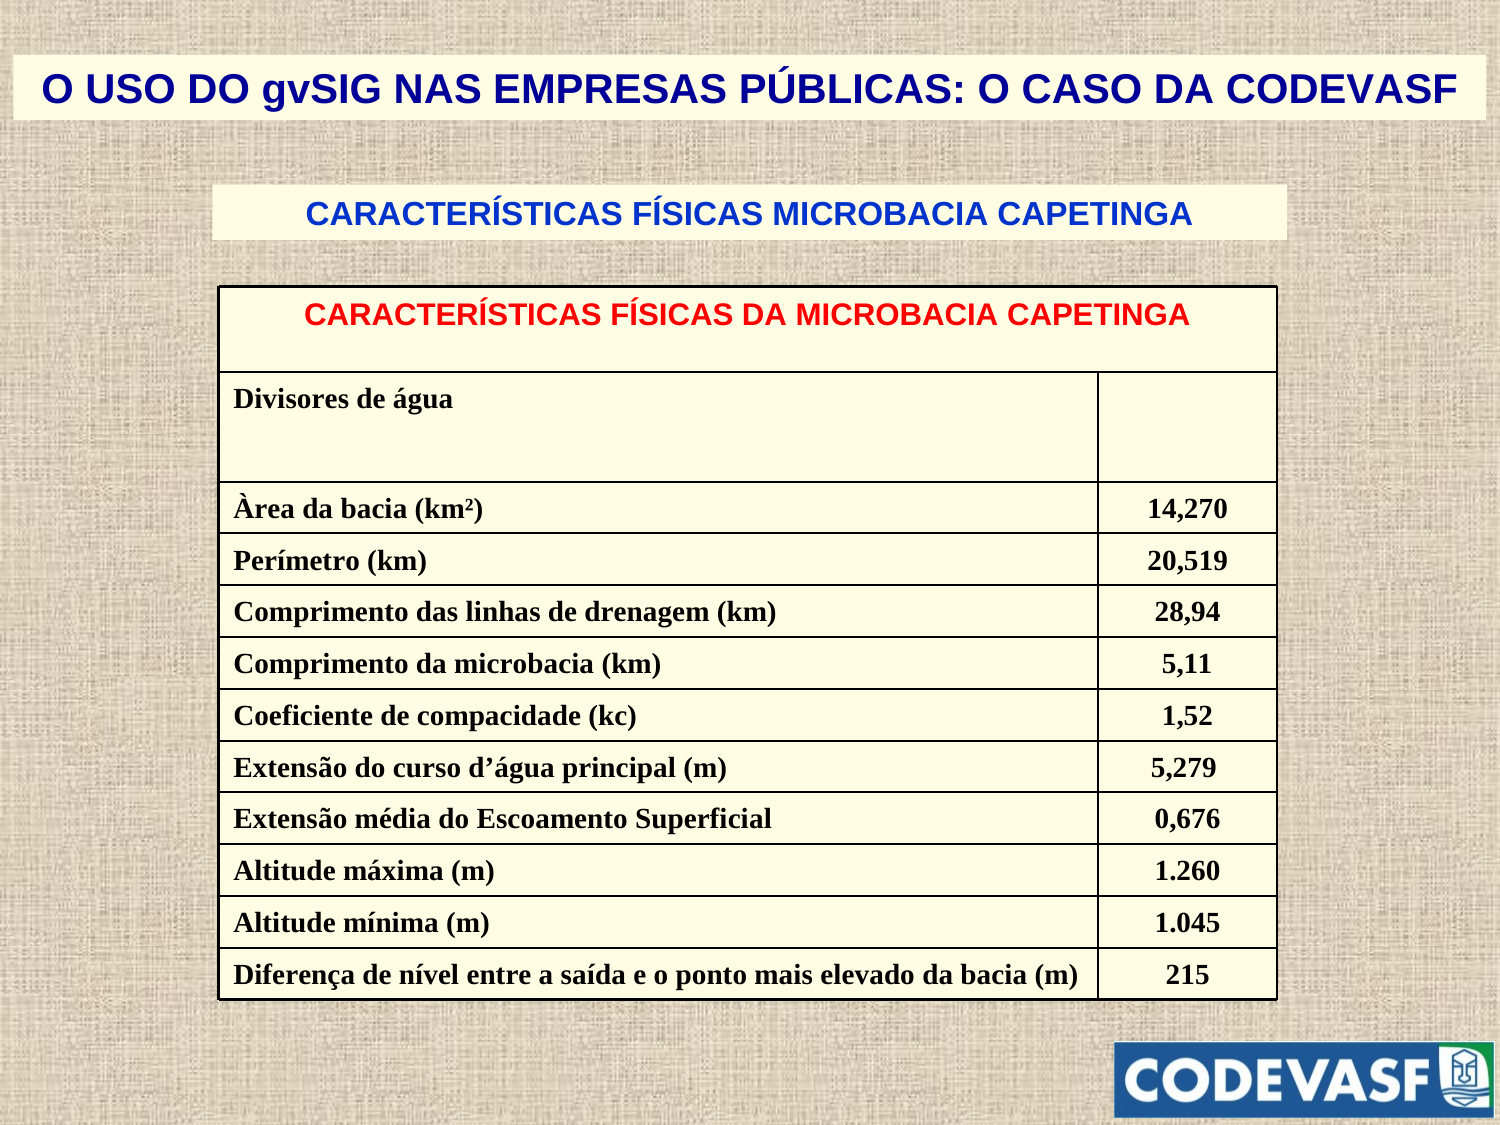

O USO DO gvSIG NAS EMPRESAS PÚBLICAS: O CASO DA CODEVASF
CARACTERÍSTICAS FÍSICAS MICROBACIA CAPETINGA
CARACTERÍSTICAS FÍSICAS DA MICROBACIA CAPETINGA
Divisores de água
Àrea da bacia (km²)
14,270
Perímetro (km)
20,519
Comprimento das linhas de drenagem (km)
28,94
Comprimento da microbacia (km)
5,11
Coeficiente de compacidade (kc)
1,52
Extensão do curso d’água principal (m)
5,279
Extensão média do Escoamento Superficial
0,676
Altitude máxima (m)
1.260
Altitude mínima (m)
1.045
Diferença de nível entre a saída e o ponto mais elevado da bacia (m)
215